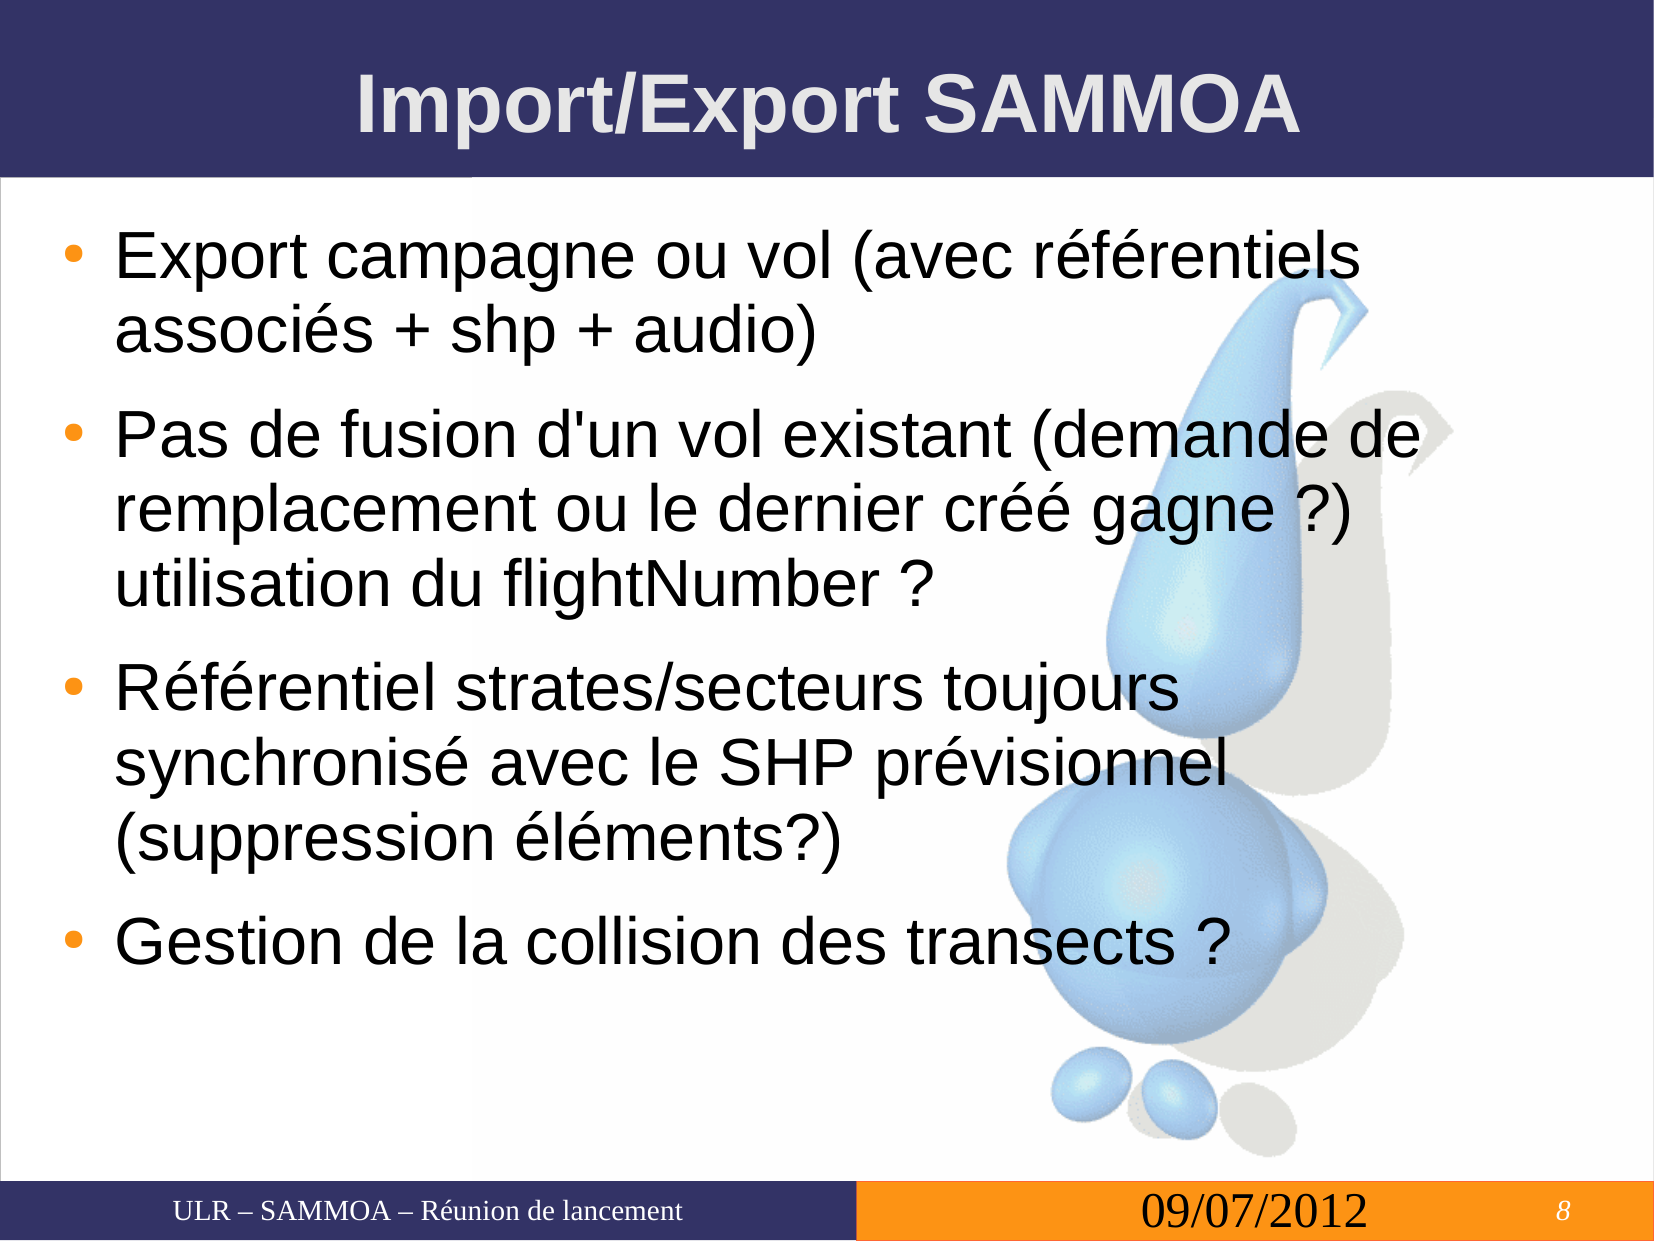

# Import/Export SAMMOA
Export campagne ou vol (avec référentiels associés + shp + audio)
Pas de fusion d'un vol existant (demande de remplacement ou le dernier créé gagne ?) utilisation du flightNumber ?
Référentiel strates/secteurs toujours synchronisé avec le SHP prévisionnel (suppression éléments?)
Gestion de la collision des transects ?
8